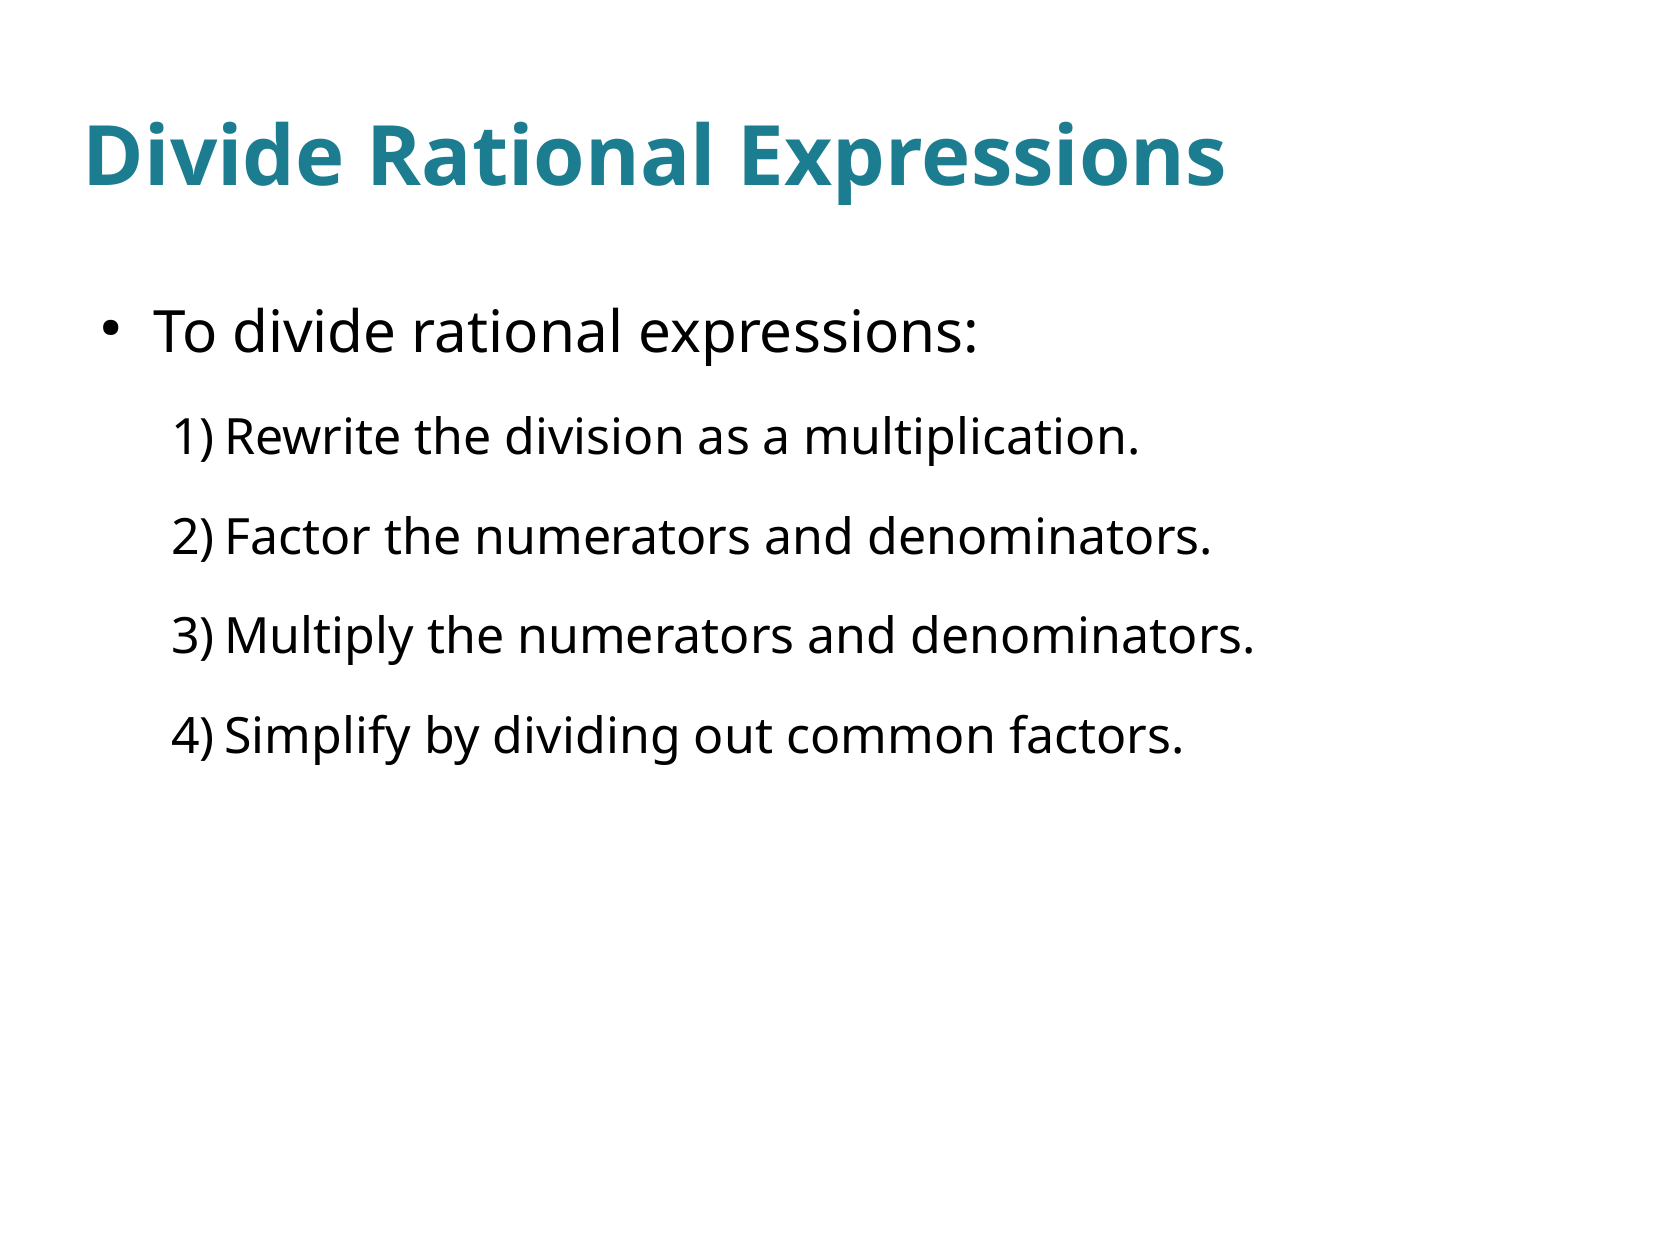

# Divide Rational Expressions
To divide rational expressions:
Rewrite the division as a multiplication.
Factor the numerators and denominators.
Multiply the numerators and denominators.
Simplify by dividing out common factors.